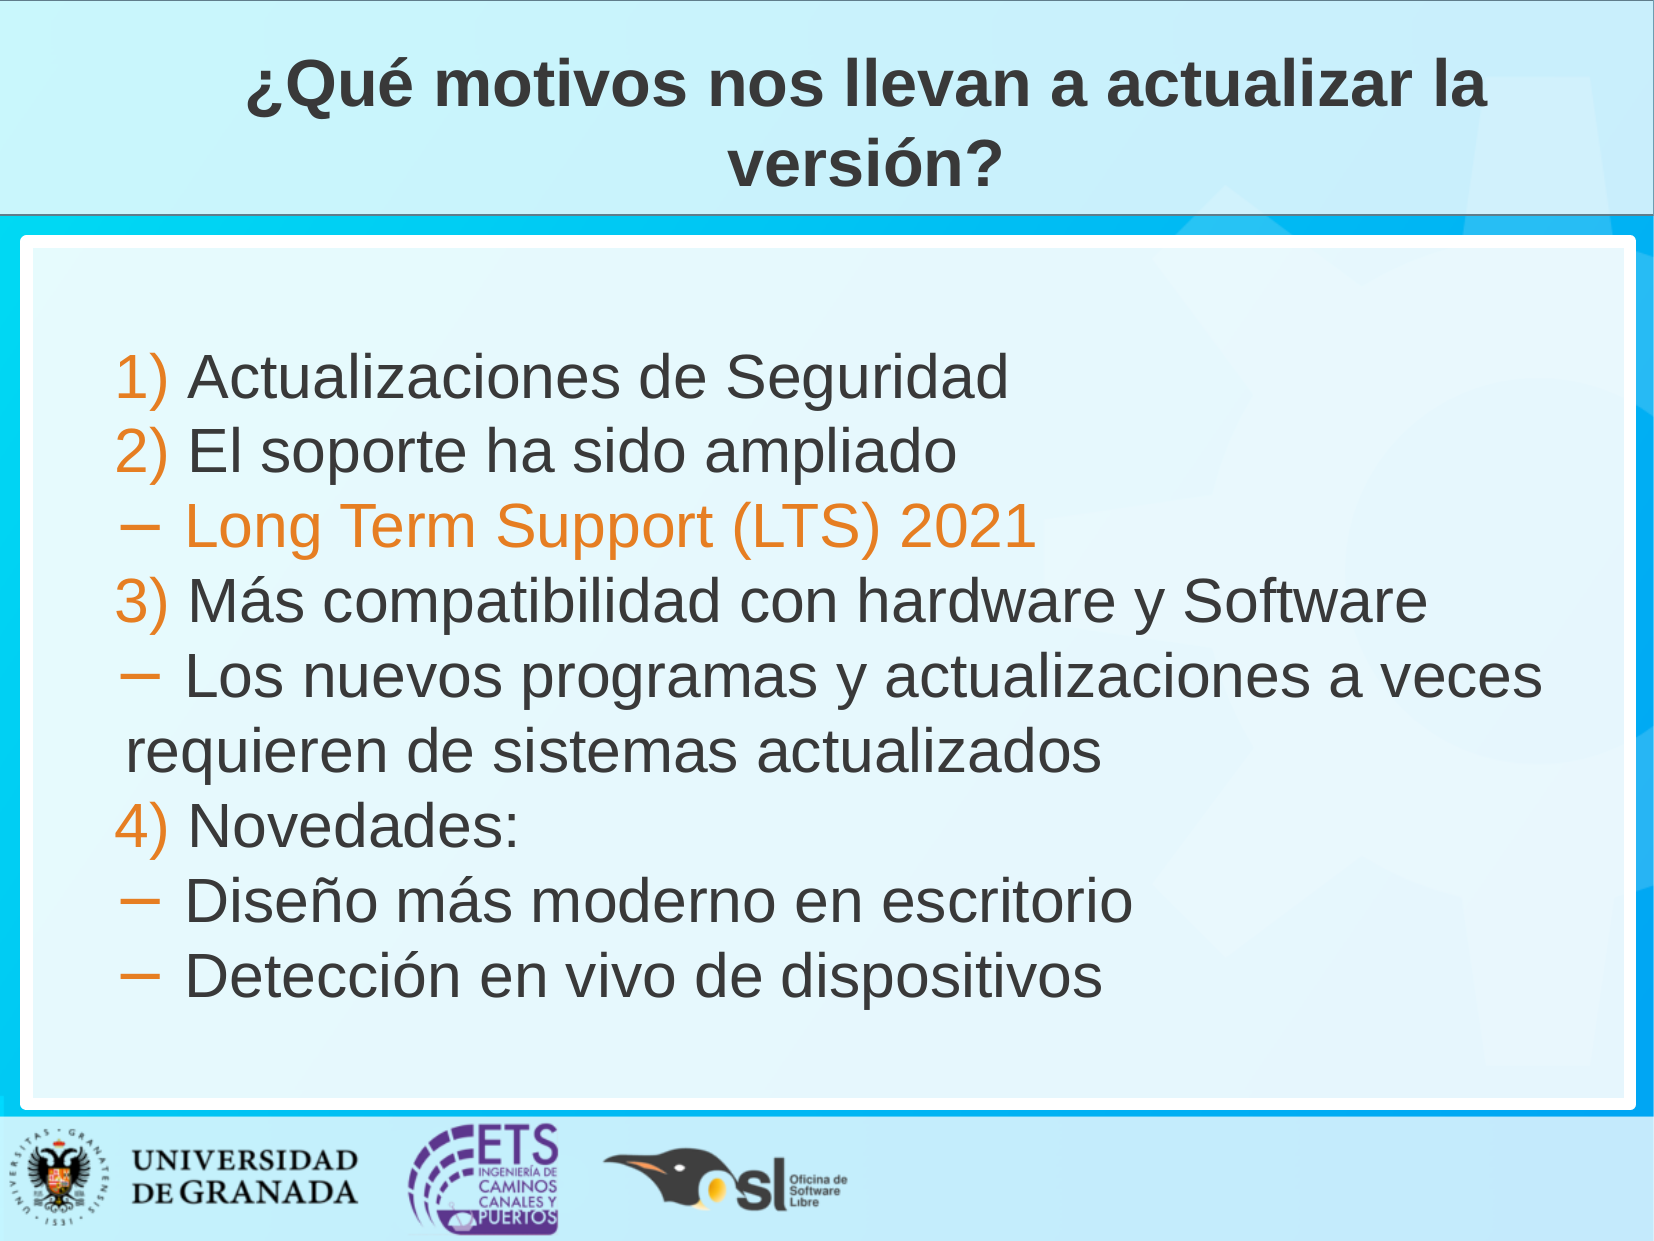

¿Qué motivos nos llevan a actualizar la versión?
 Actualizaciones de Seguridad
 El soporte ha sido ampliado
 Long Term Support (LTS) 2021
 Más compatibilidad con hardware y Software
 Los nuevos programas y actualizaciones a veces requieren de sistemas actualizados
 Novedades:
 Diseño más moderno en escritorio
 Detección en vivo de dispositivos